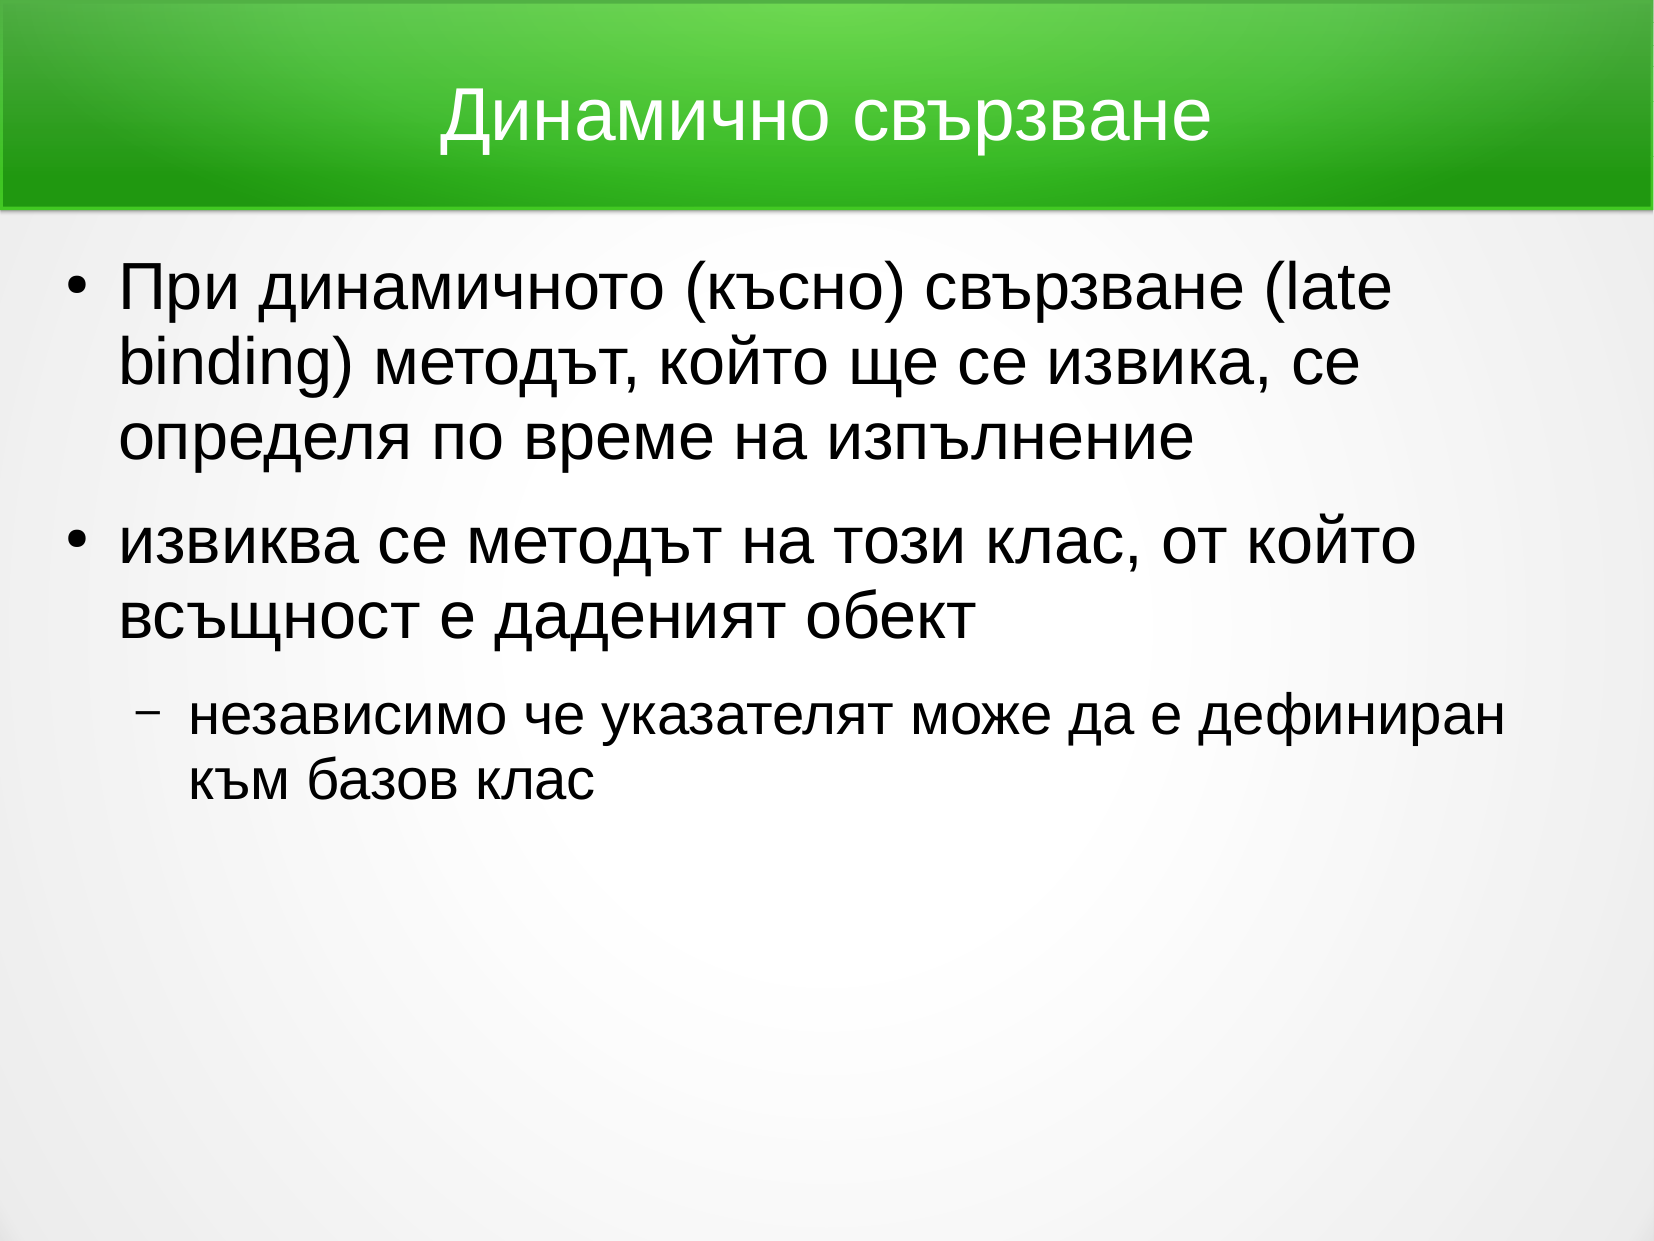

# Динамично свързване
При динамичното (късно) свързване (late binding) методът, който ще се извика, се определя по време на изпълнение
извиква се методът на този клас, от който всъщност е даденият обект
независимо че указателят може да е дефиниран към базов клас